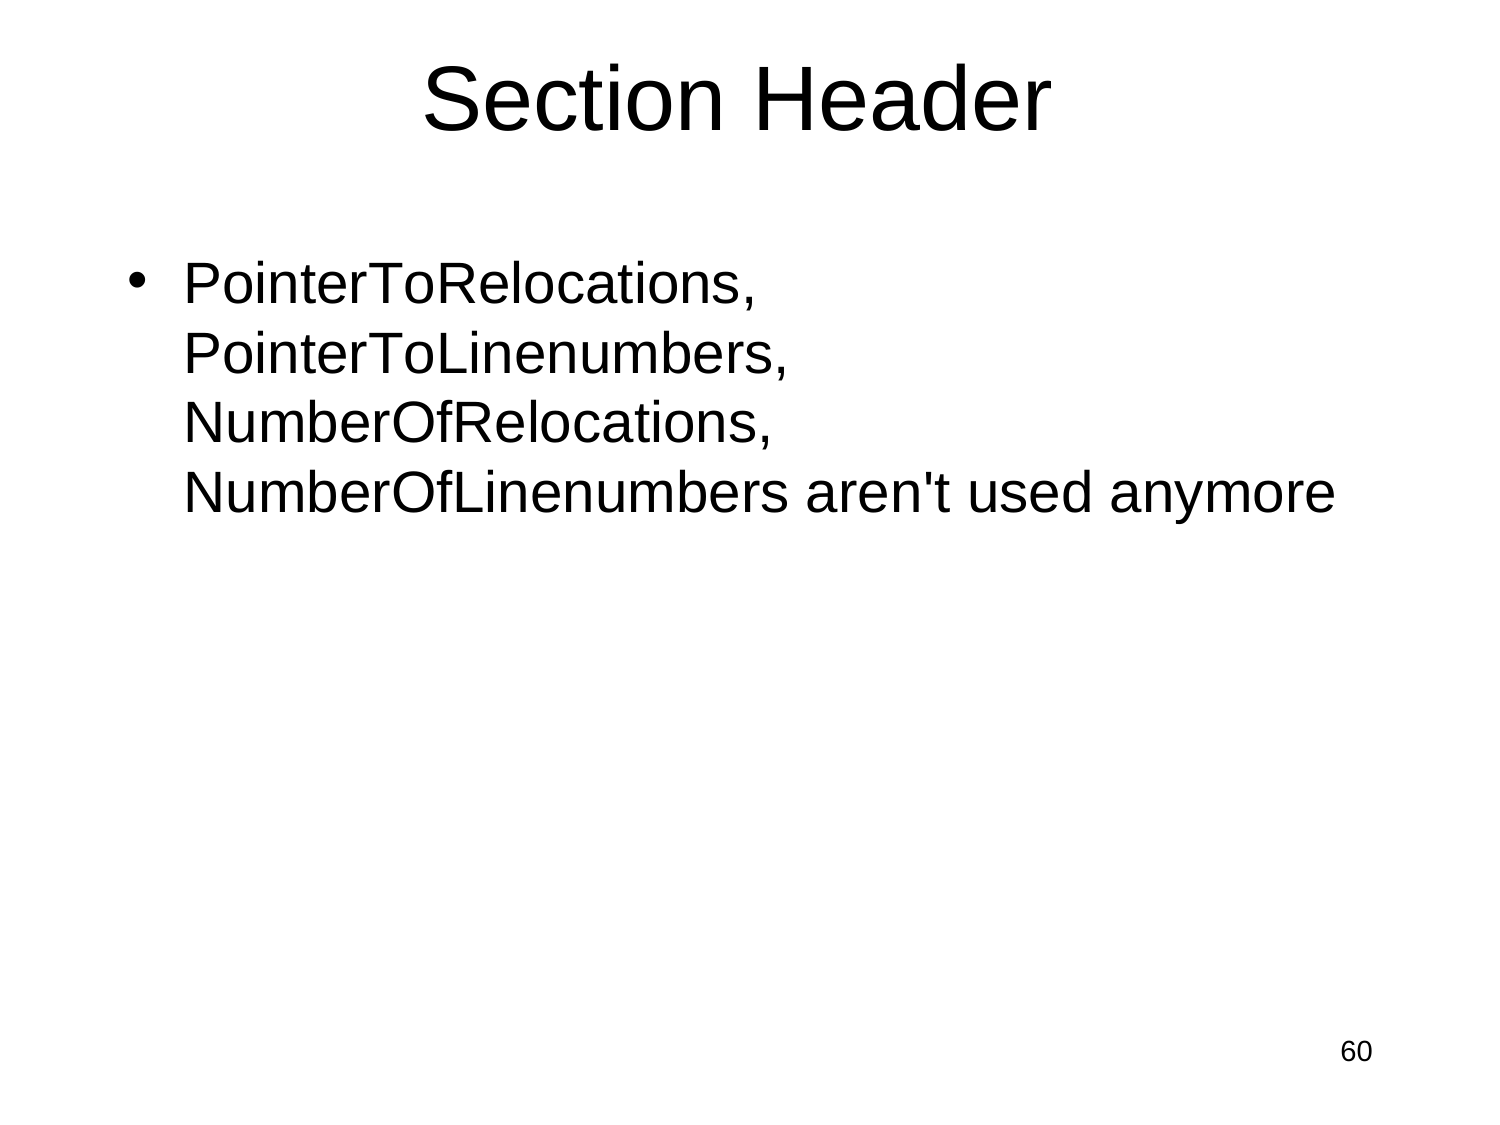

# Section Header
PointerToRelocations, PointerToLinenumbers, NumberOfRelocations, NumberOfLinenumbers aren't used anymore